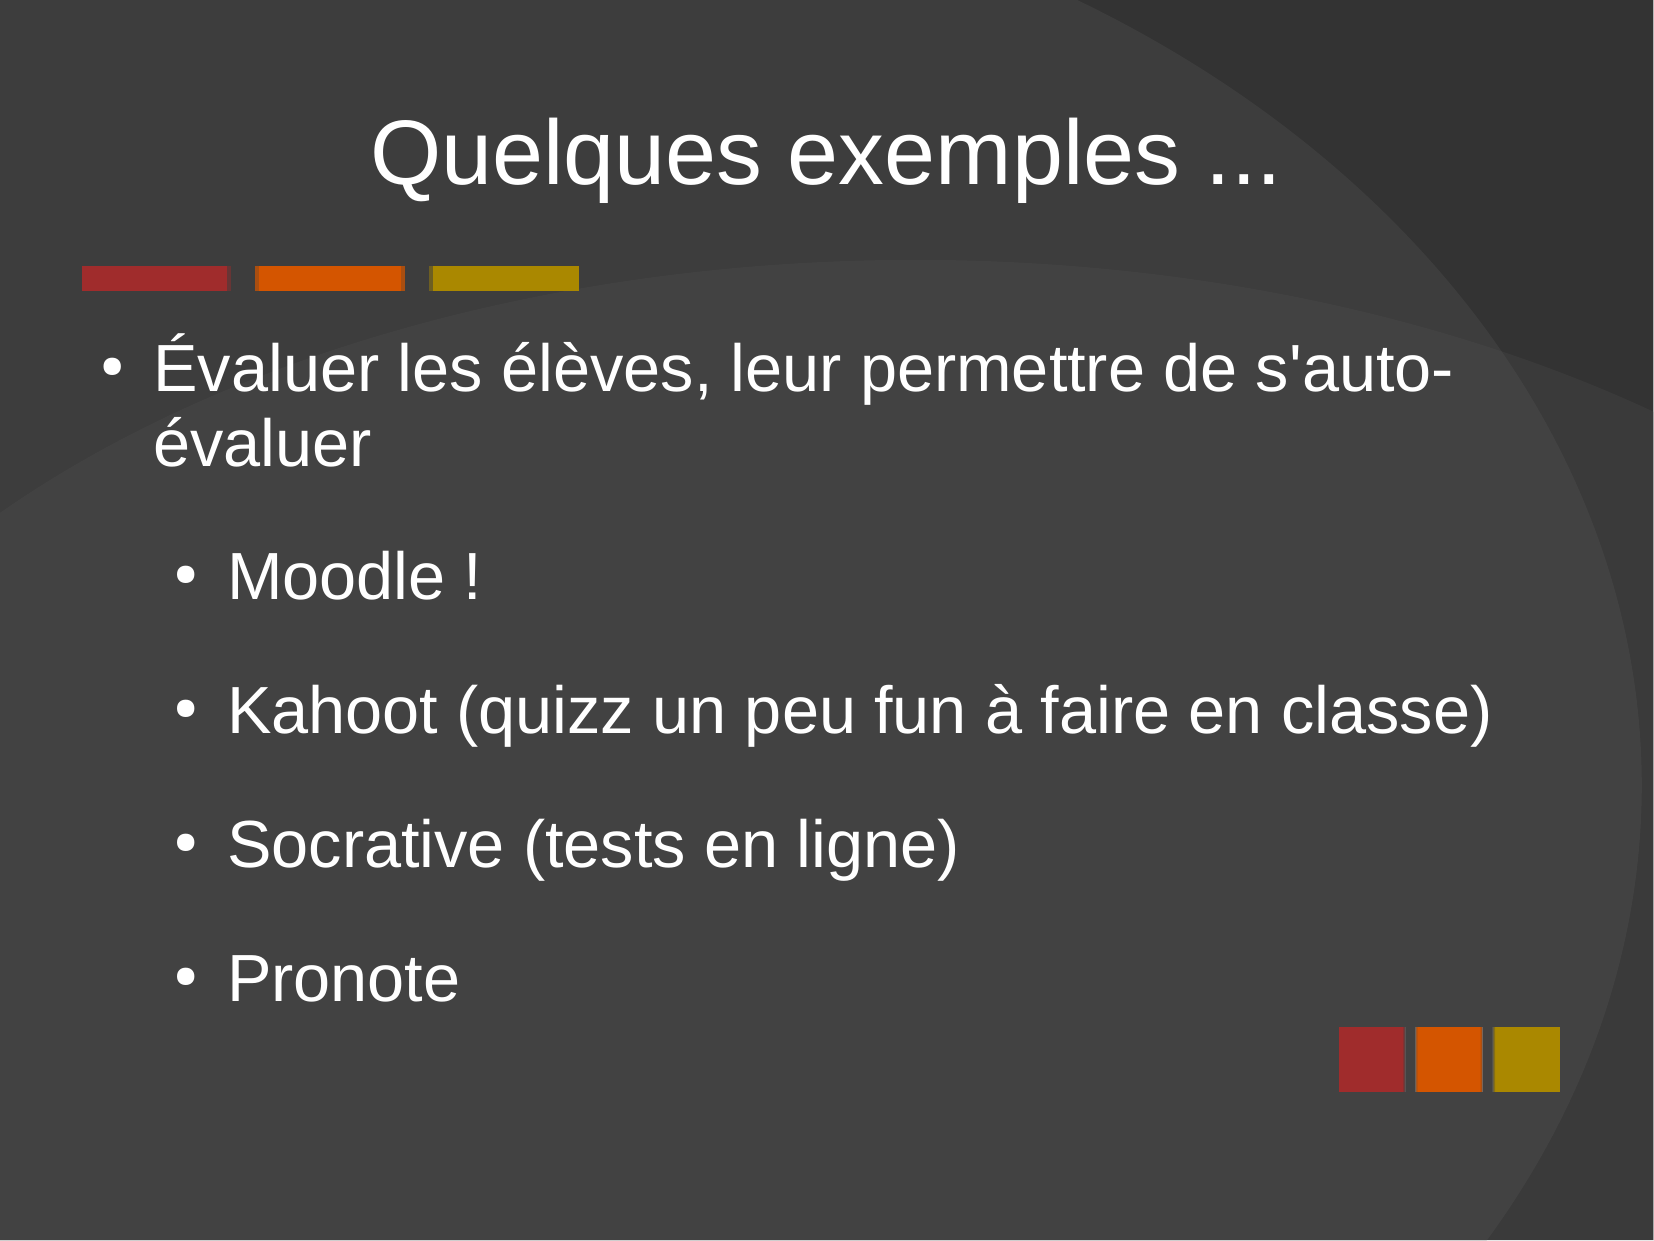

# Quelques exemples ...
Évaluer les élèves, leur permettre de s'auto-évaluer
Moodle !
Kahoot (quizz un peu fun à faire en classe)
Socrative (tests en ligne)
Pronote